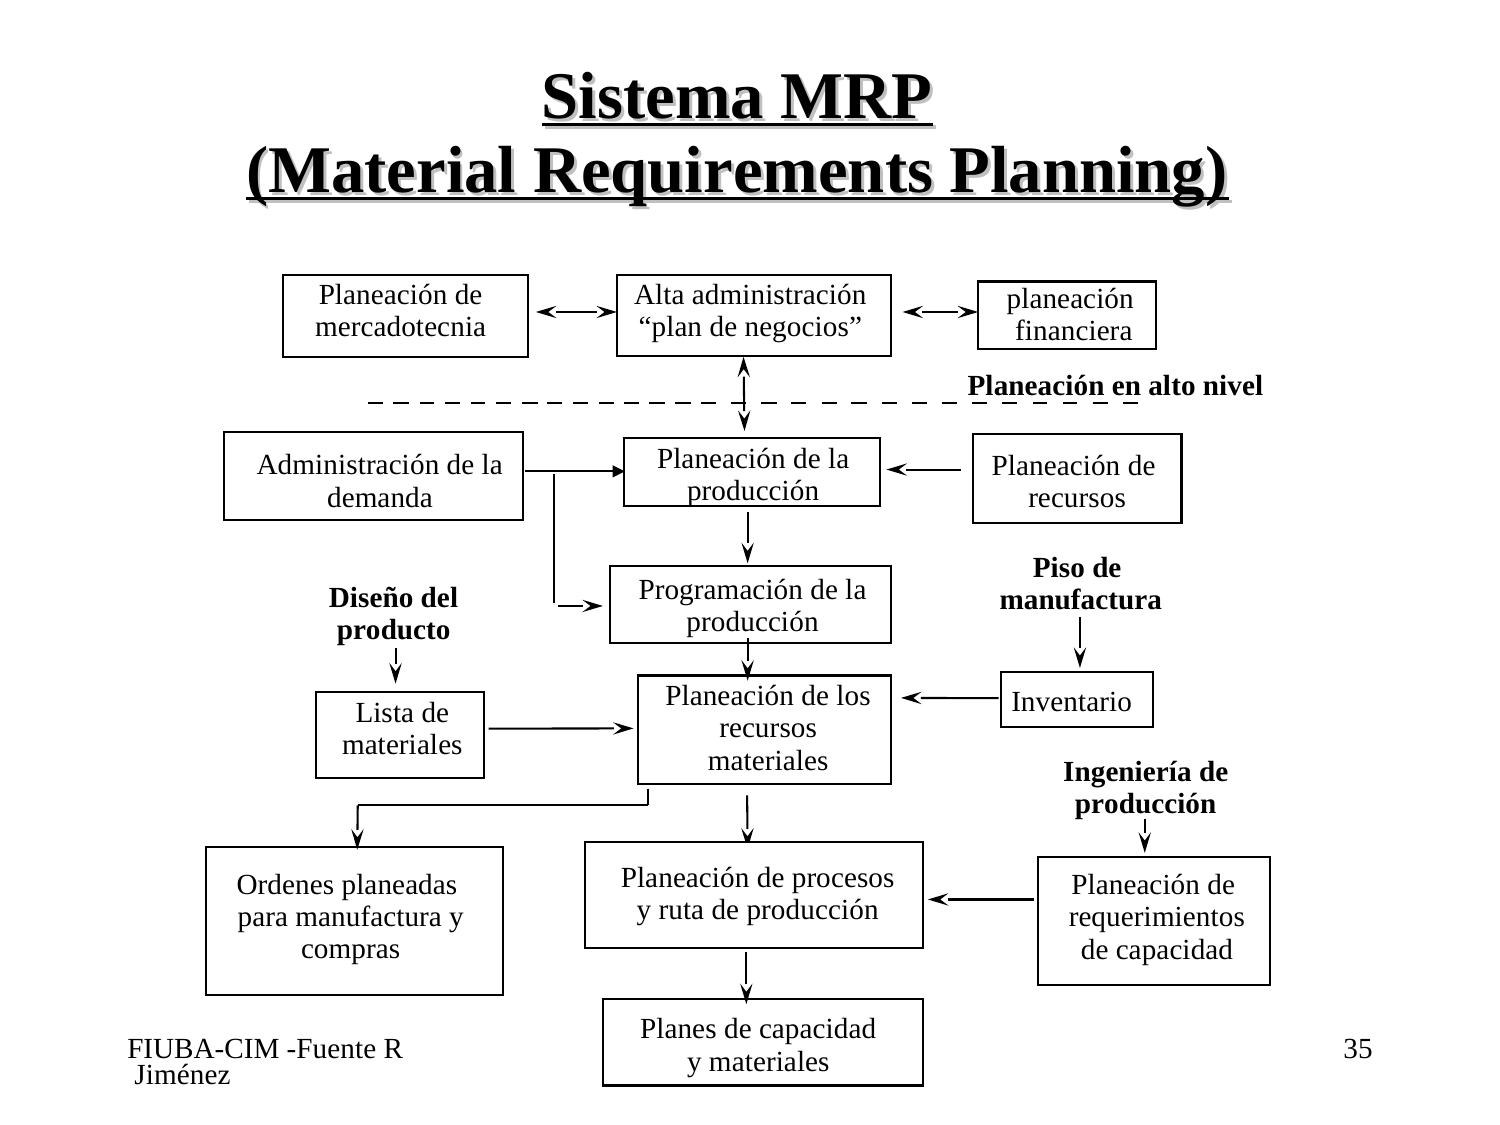

# Sistema MRP (Material Requirements Planning)
Alta administración
“plan de negocios”
Planeación de
mercadotecnia
planeación
financiera
Planeación en alto nivel
Administración de la
demanda
Planeación de
recursos
Planeación de la
producción
Piso de
manufactura
Programación de la
producción
Diseño del
producto
Planeación de los
recursos
materiales
Inventario
Lista de
materiales
Ingeniería de
producción
Planeación de procesos
y ruta de producción
Ordenes planeadas
para manufactura y
compras
Planeación de
requerimientos
de capacidad
Planes de capacidad
y materiales
FIUBA-CIM -Fuente R Jiménez
M.Ing.Jorge Ierache
35